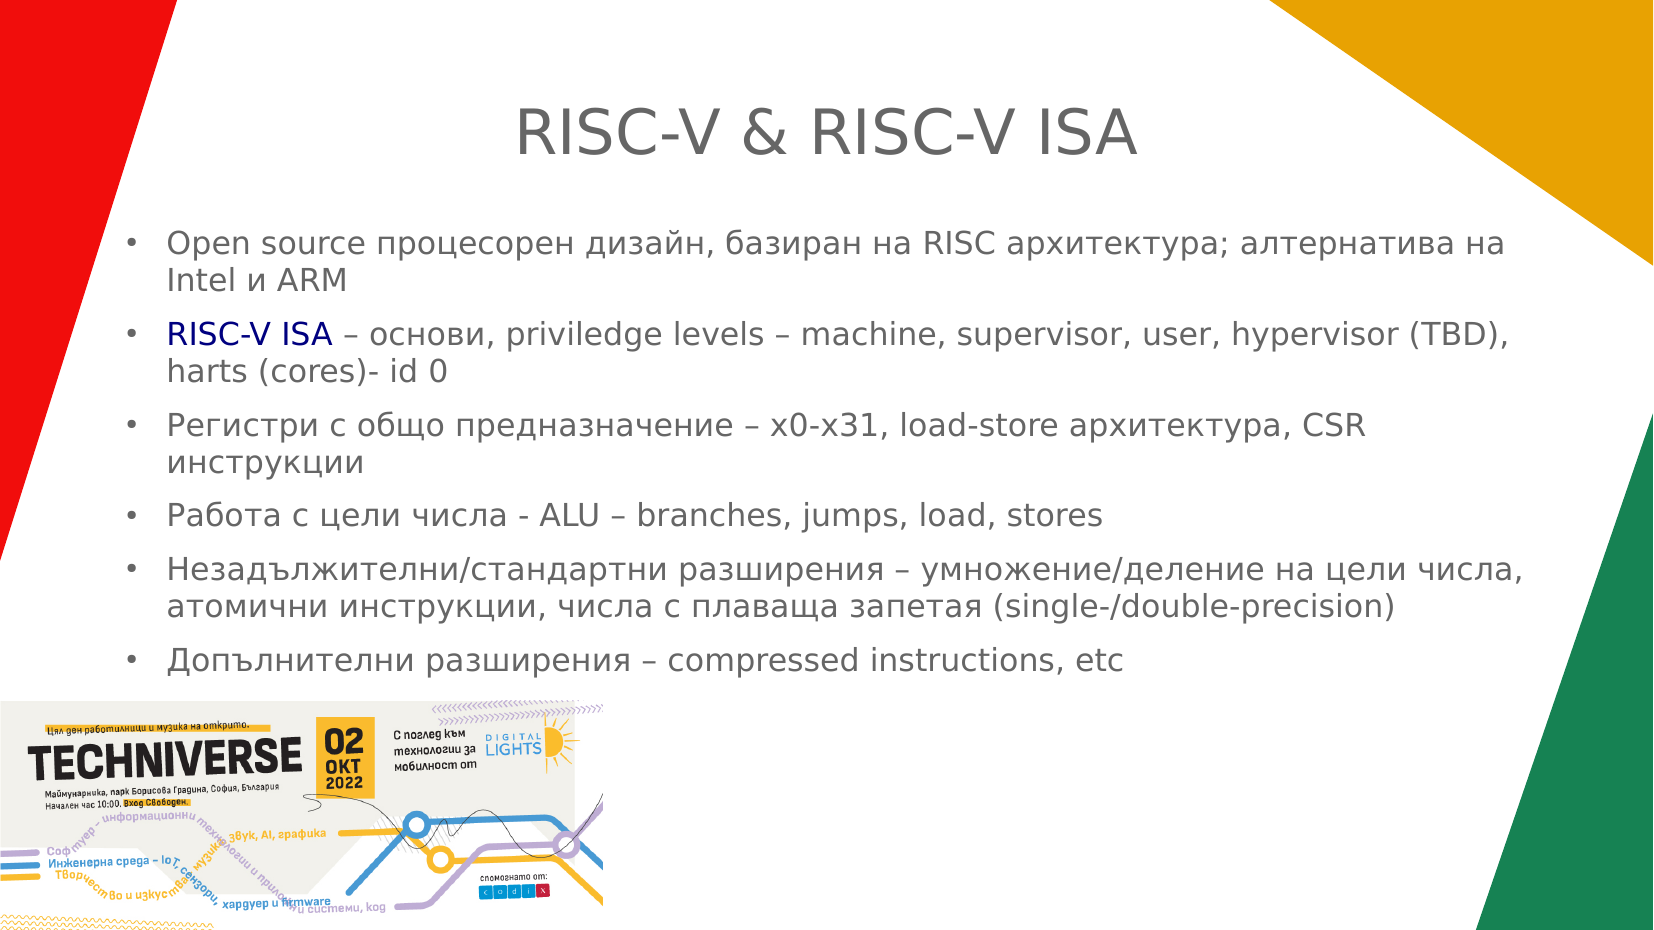

# RISC-V & RISC-V ISA
Open source процесорен дизайн, базиран на RISC архитектура; алтернатива на Intel и ARM
RISC-V ISA – основи, priviledge levels – machine, supervisor, user, hypervisor (TBD), harts (cores)- id 0
Регистри с общо предназначение – x0-x31, load-store архитектура, CSR инструкции
Работа с цели числа - ALU – branches, jumps, load, stores
Незадължителни/стандартни разширения – умножение/деление на цели числа, атомични инструкции, числа с плаваща запетая (single-/double-precision)
Допълнителни разширения – compressed instructions, etc
4